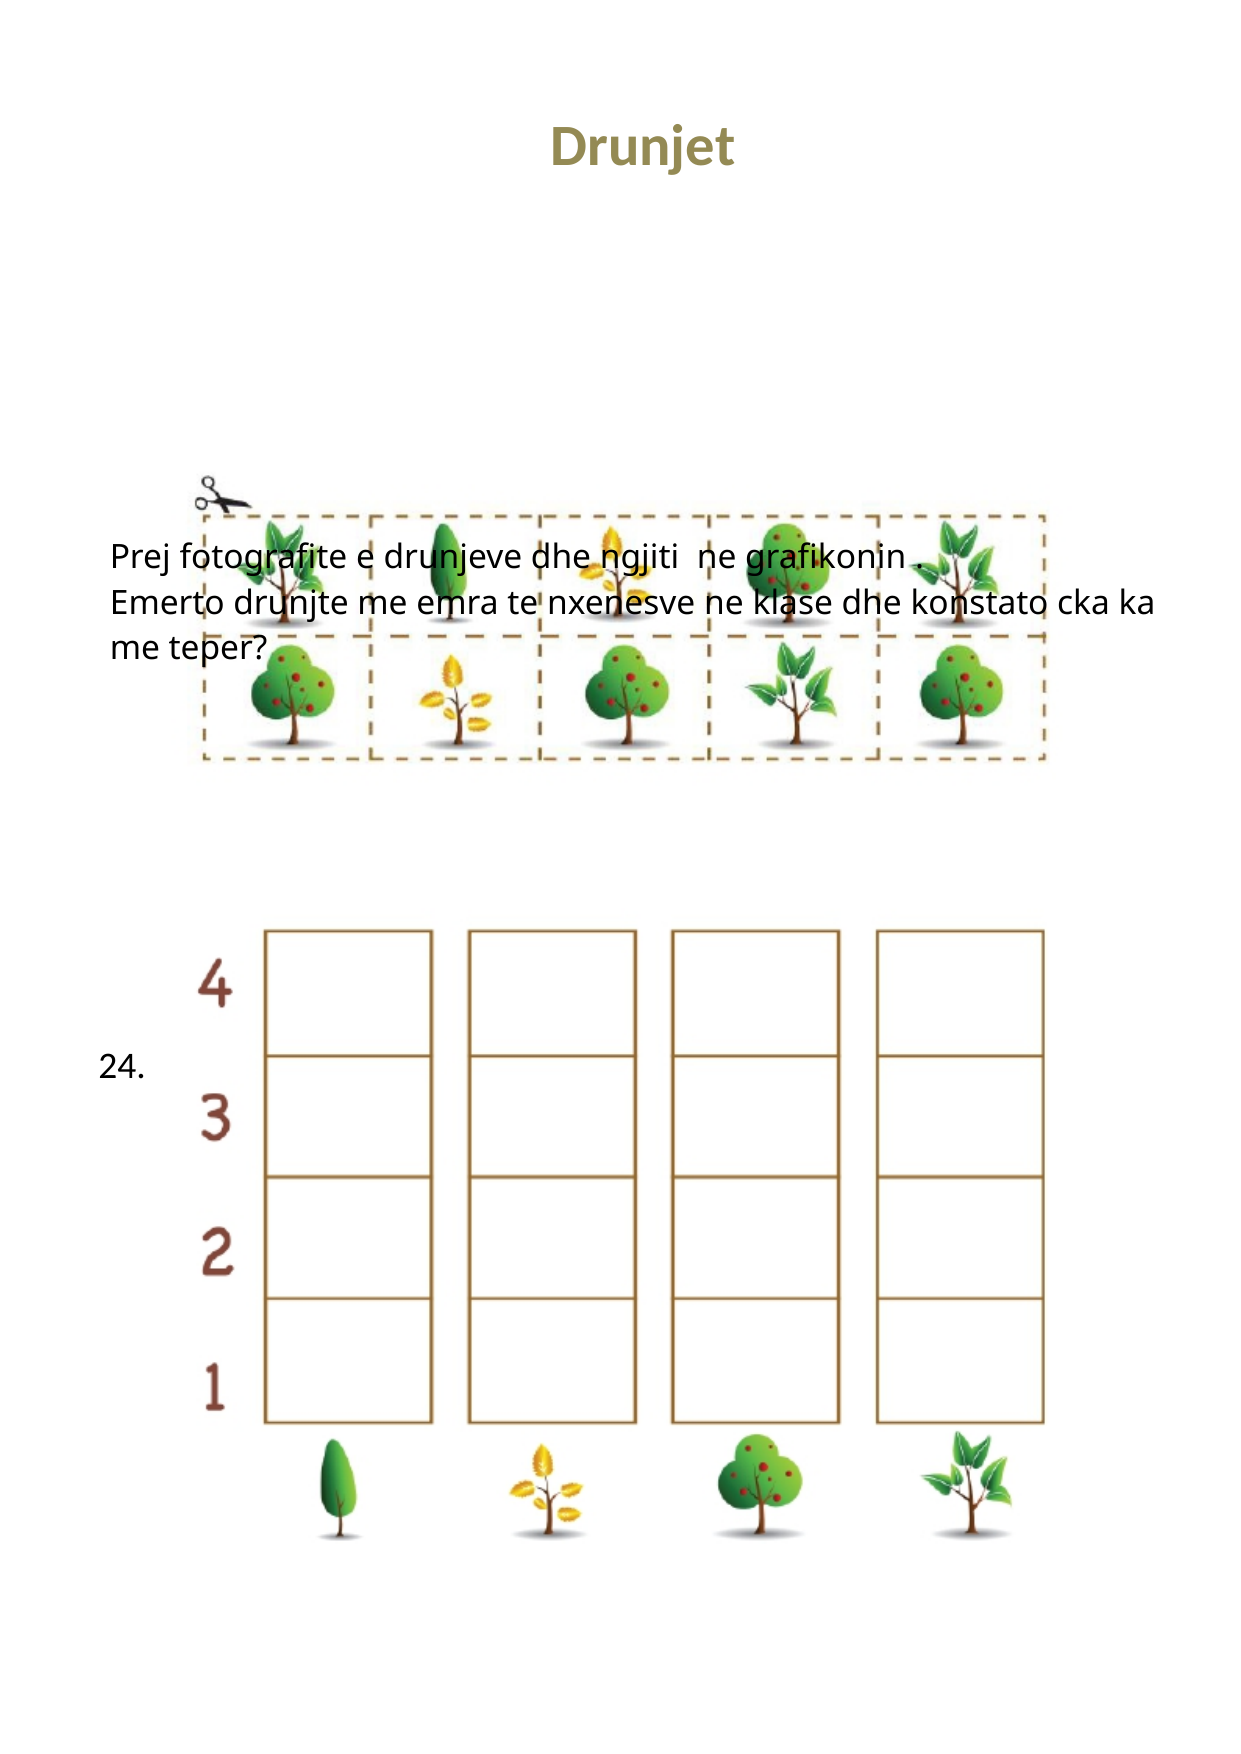

Drunjet
Prej fotografite e drunjeve dhe ngjiti ne grafikonin .
Emerto drunjte me emra te nxenesve ne klase dhe konstato cka ka me teper?